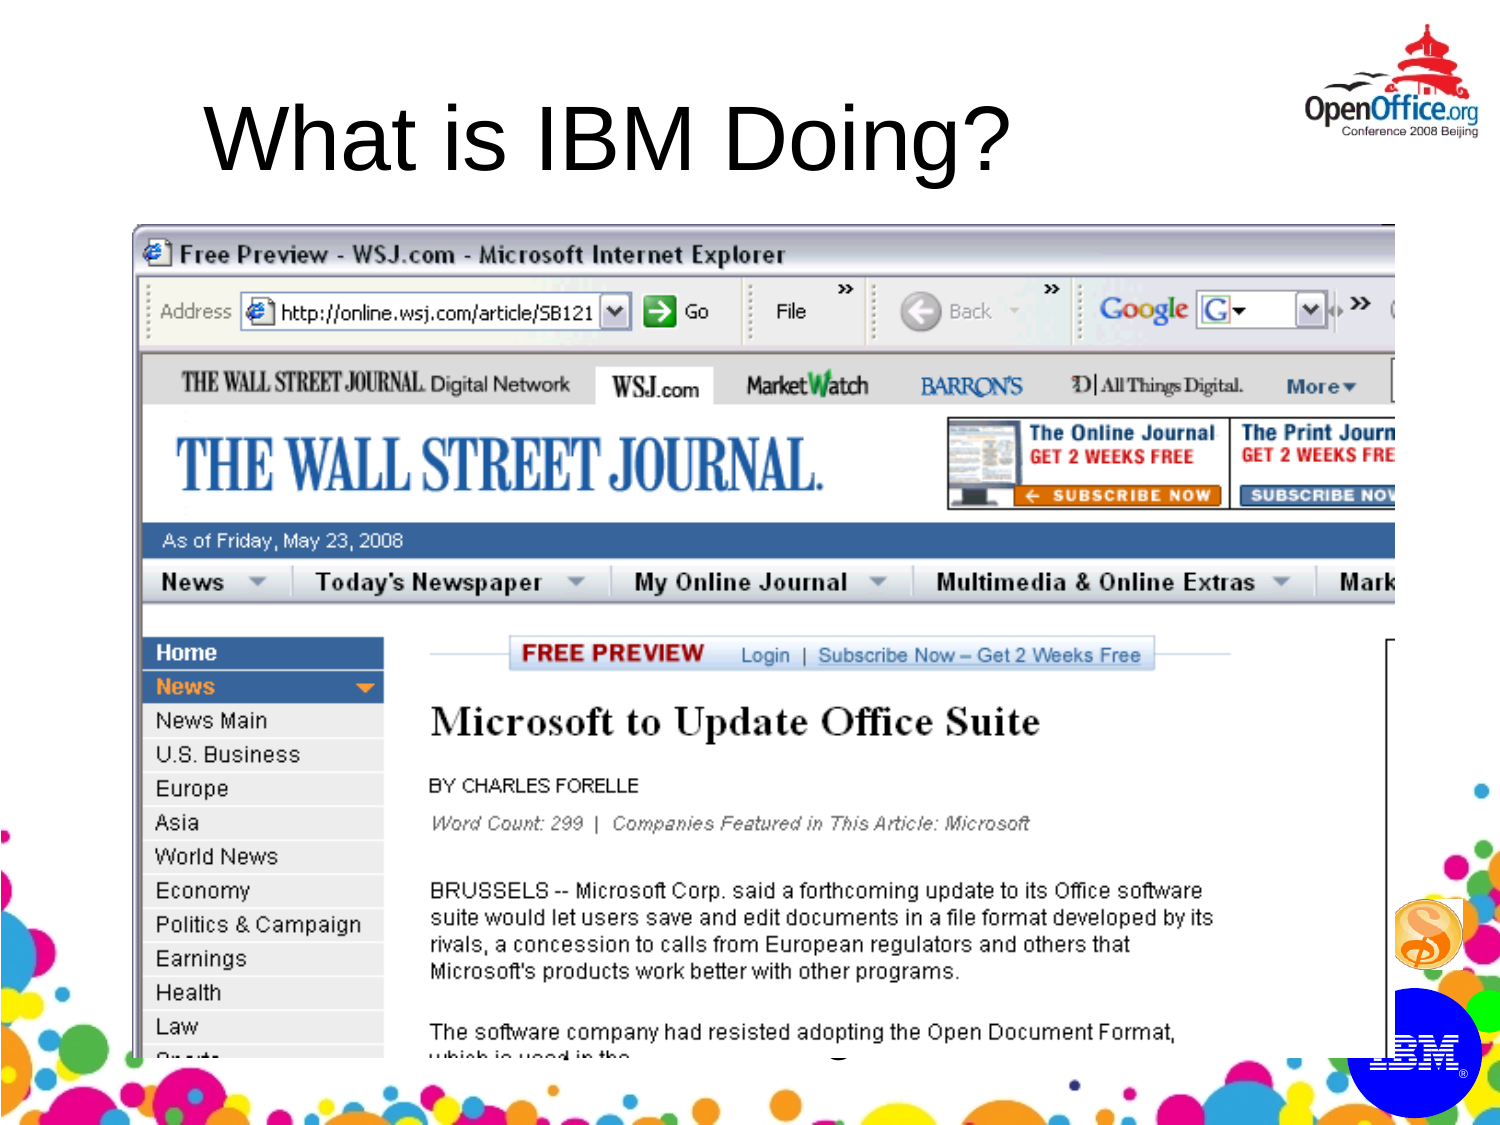

# What is IBM Doing?
Make an Open Document Format (ODF) Ubiquitous
Liberate IT budgets of our customers
They want to decide how to spend their IT budgets
Not much innovation in “Office” products for years
... and Microsoft Office® costs a lot
Contribute to an innovation platform
Remember Eclipse, Java, Linux...
Maybe stir things up a little (“free” helps)
Watch a marketplace change
10